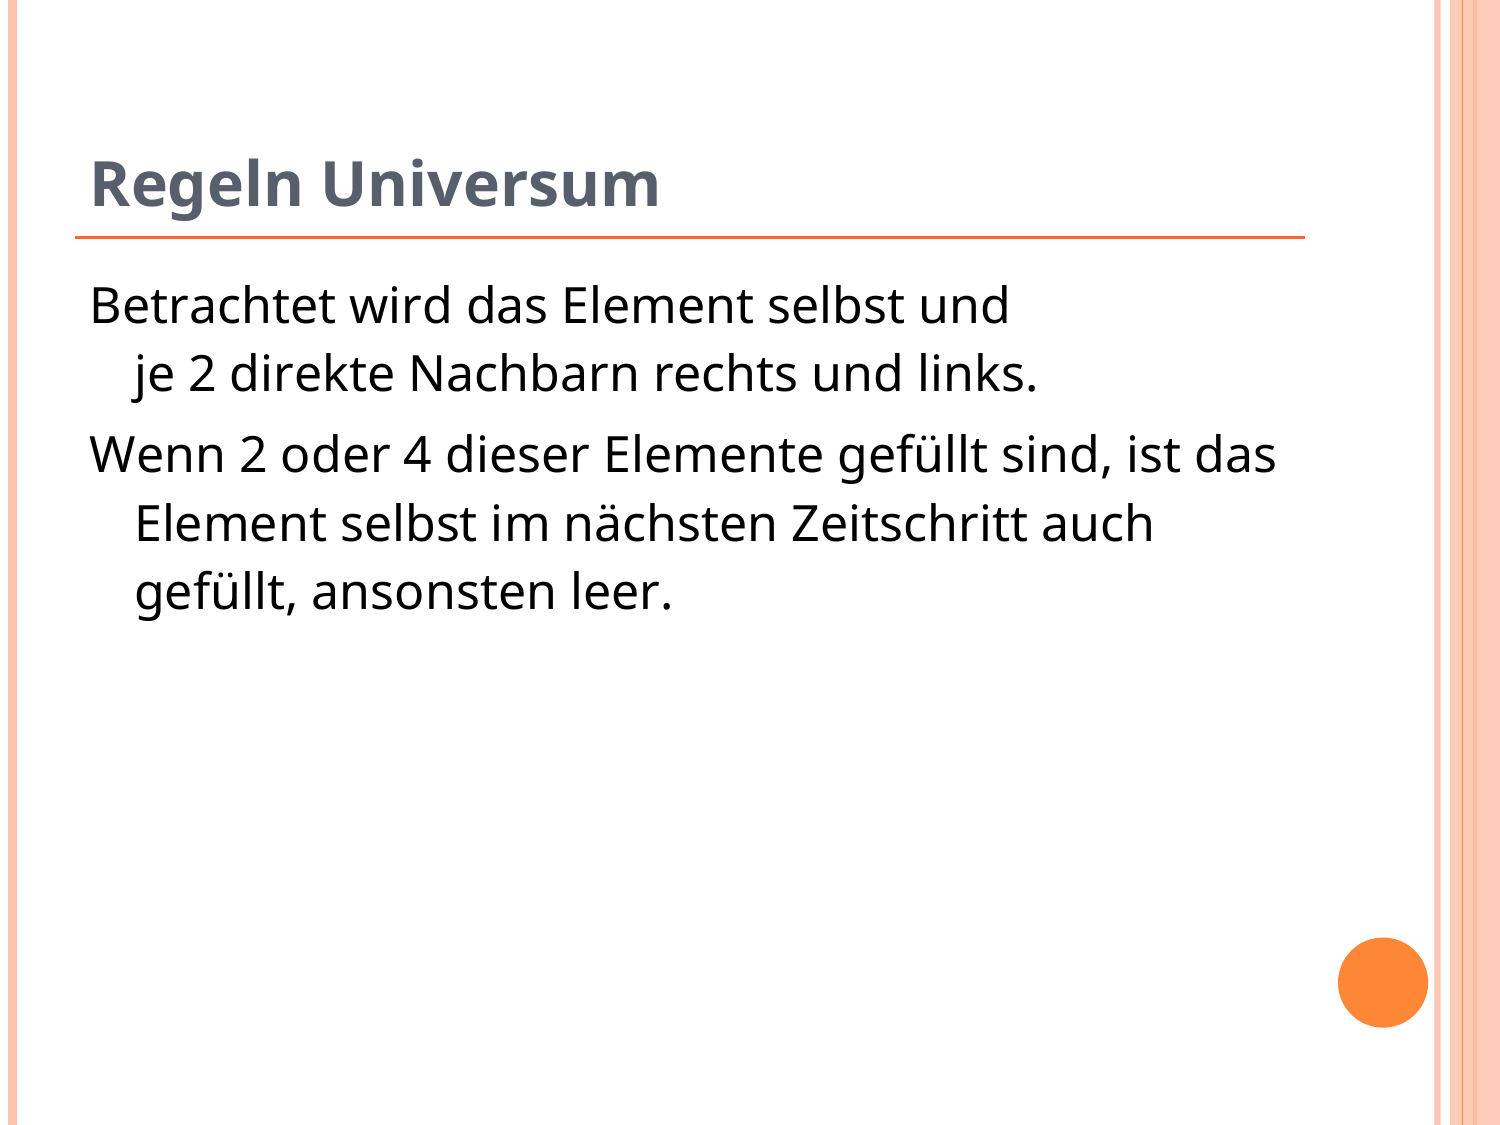

# Regeln Universum
Betrachtet wird das Element selbst und
je 2 direkte Nachbarn rechts und links.
Wenn 2 oder 4 dieser Elemente gefüllt sind, ist das Element selbst im nächsten Zeitschritt auch gefüllt, ansonsten leer.